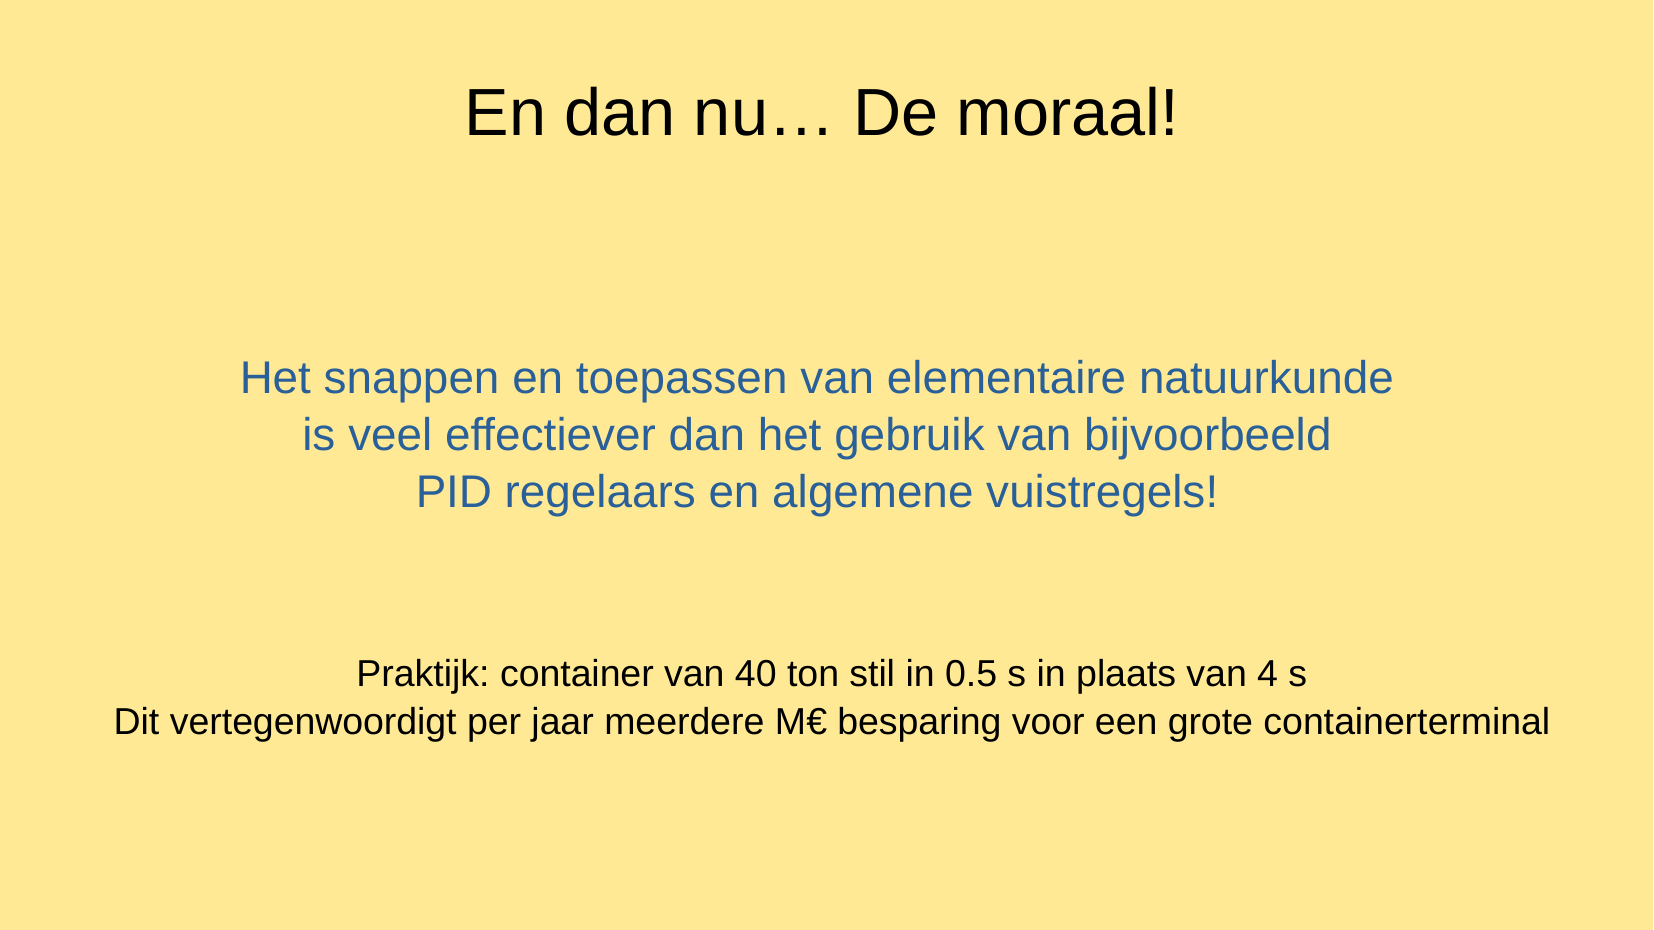

# En dan nu… De moraal!
Het snappen en toepassen van elementaire natuurkunde
is veel effectiever dan het gebruik van bijvoorbeeld
PID regelaars en algemene vuistregels!
Praktijk: container van 40 ton stil in 0.5 s in plaats van 4 s
Dit vertegenwoordigt per jaar meerdere M€ besparing voor een grote containerterminal